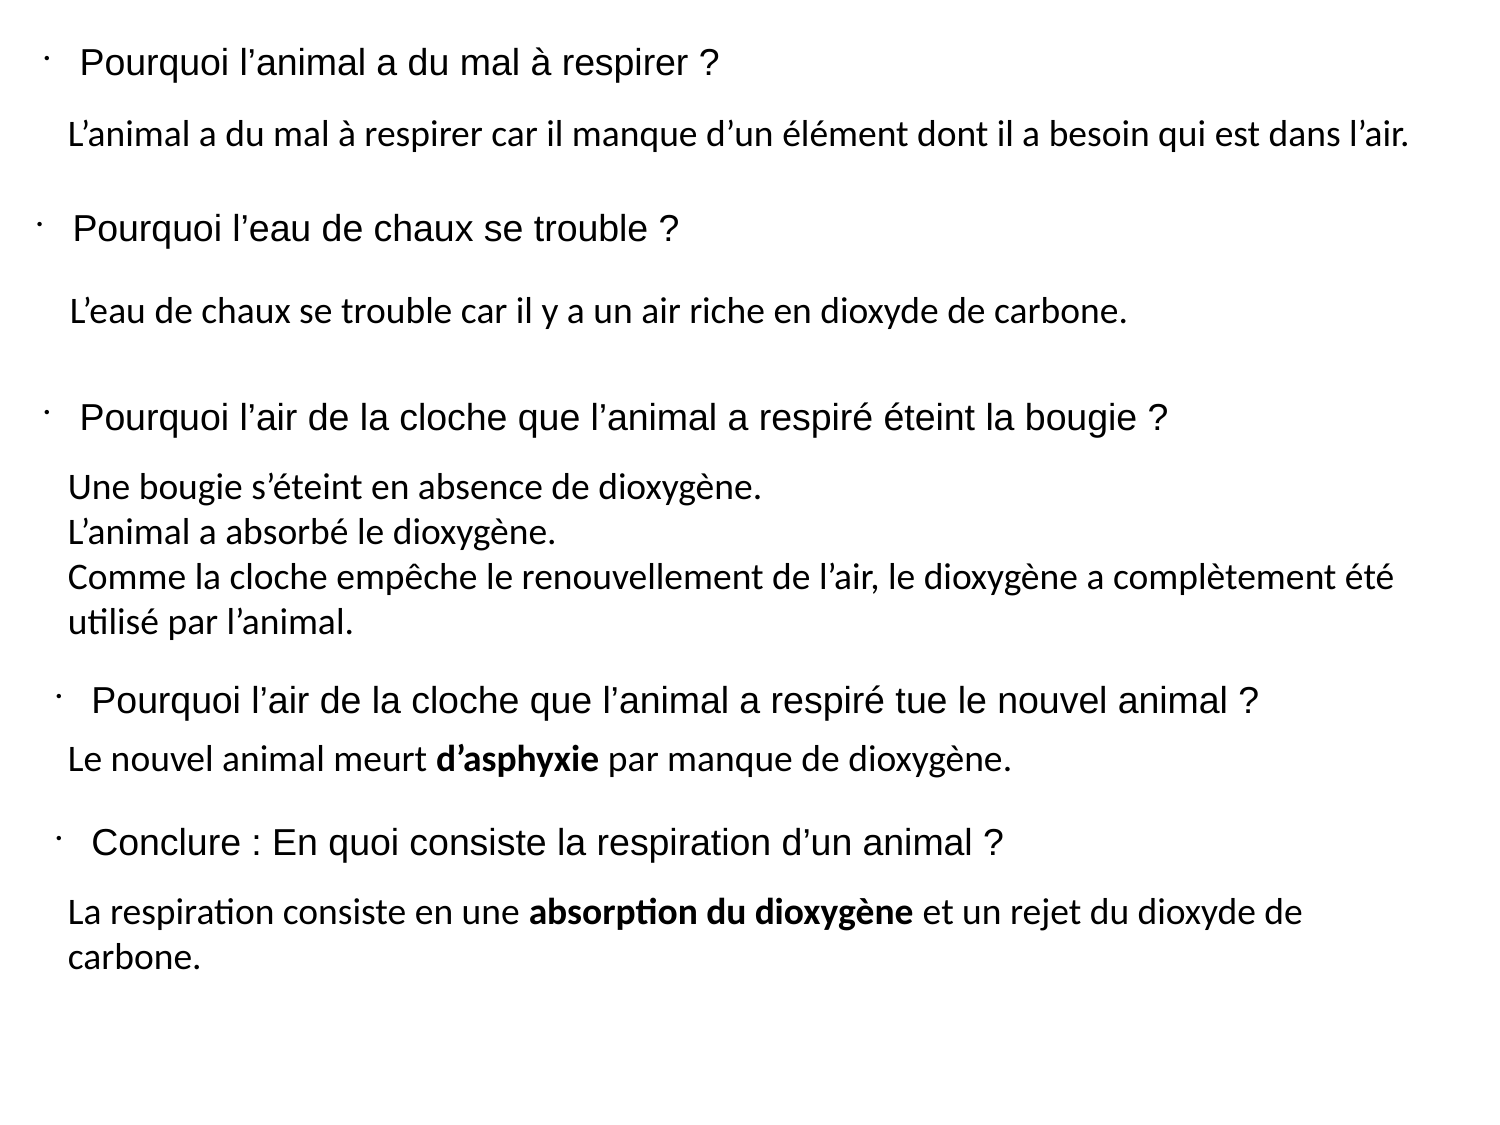

Pourquoi l’animal a du mal à respirer ?
L’animal a du mal à respirer car il manque d’un élément dont il a besoin qui est dans l’air.
Pourquoi l’eau de chaux se trouble ?
L’eau de chaux se trouble car il y a un air riche en dioxyde de carbone.
Pourquoi l’air de la cloche que l’animal a respiré éteint la bougie ?
Une bougie s’éteint en absence de dioxygène.
L’animal a absorbé le dioxygène.
Comme la cloche empêche le renouvellement de l’air, le dioxygène a complètement été utilisé par l’animal.
Pourquoi l’air de la cloche que l’animal a respiré tue le nouvel animal ?
Le nouvel animal meurt d’asphyxie par manque de dioxygène.
Conclure : En quoi consiste la respiration d’un animal ?
La respiration consiste en une absorption du dioxygène et un rejet du dioxyde de carbone.